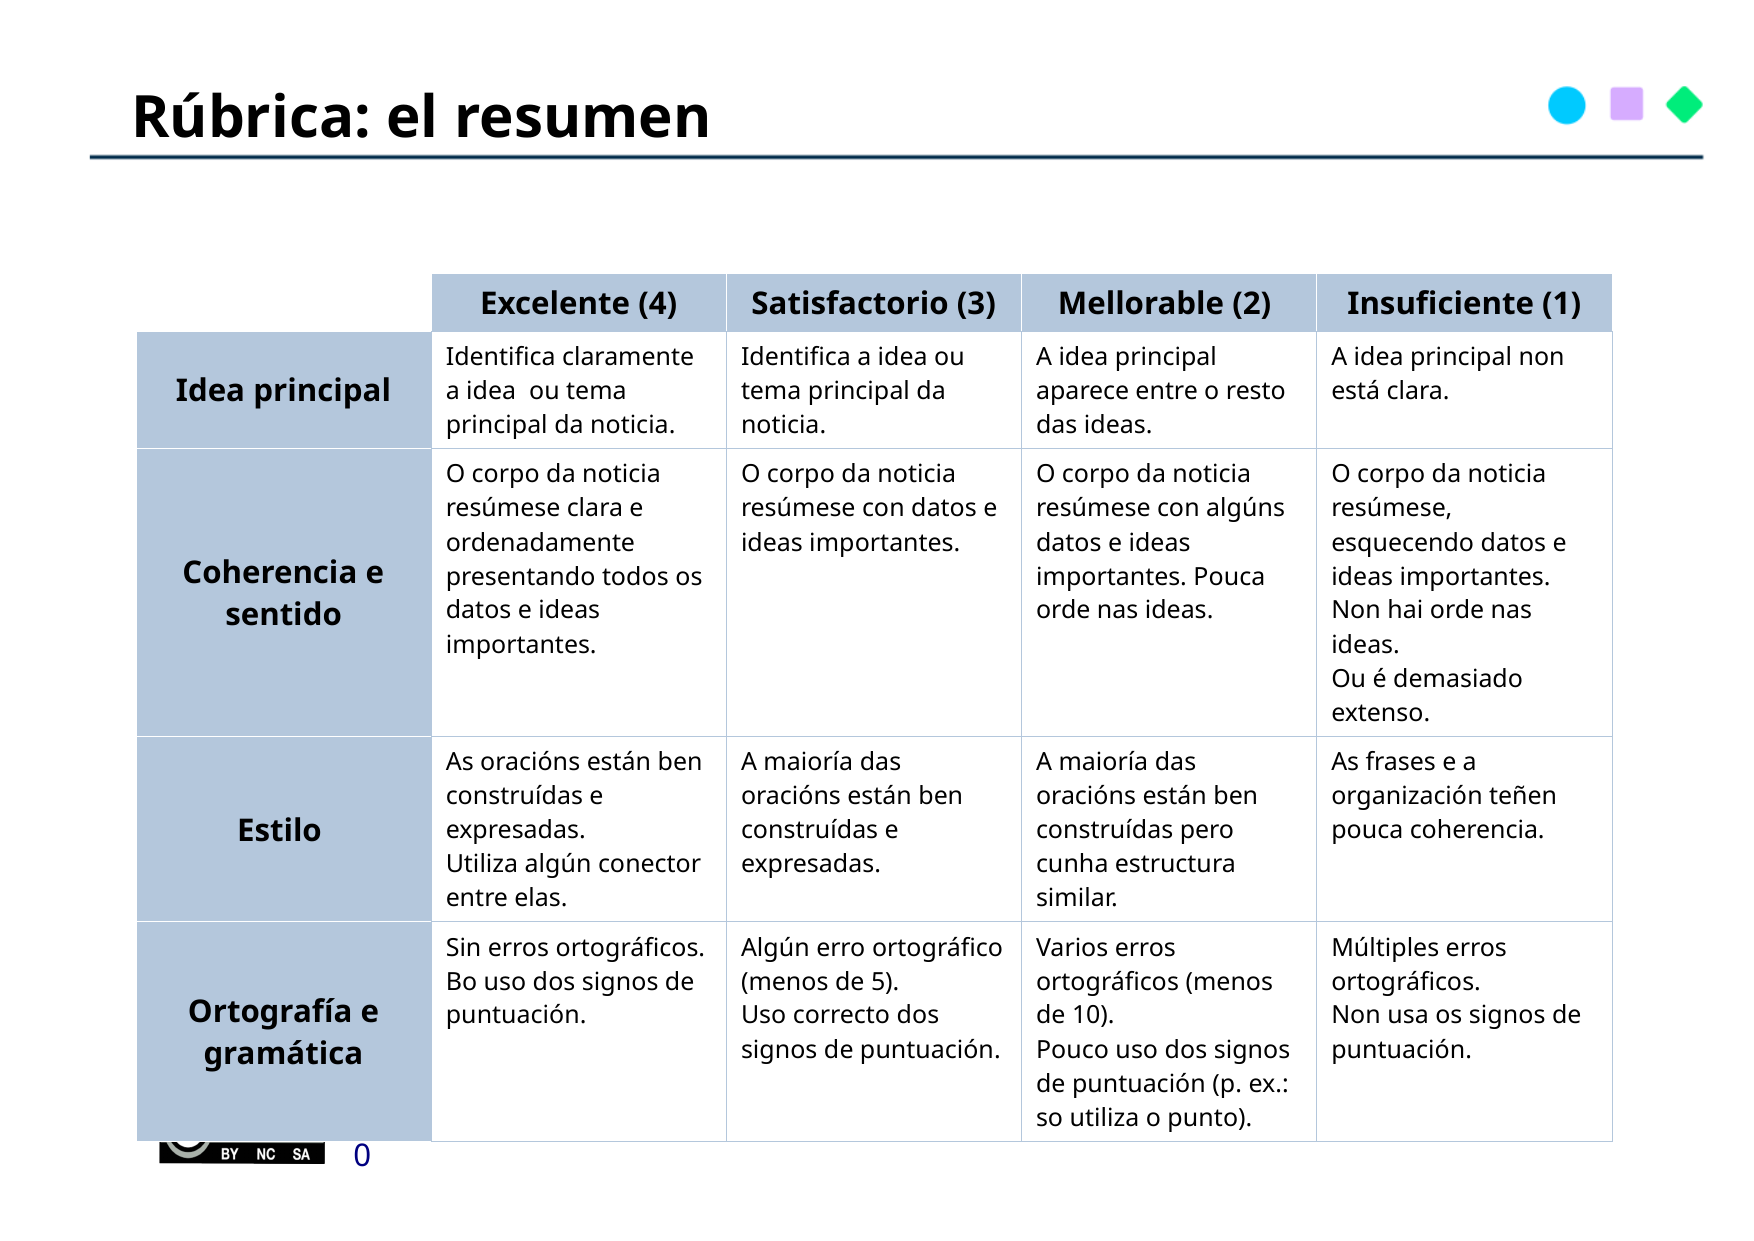

# Rúbrica: el resumen
| | Excelente (4) | Satisfactorio (3) | Mellorable (2) | Insuficiente (1) |
| --- | --- | --- | --- | --- |
| Idea principal | Identifica claramente a idea ou tema principal da noticia. | Identifica a idea ou tema principal da noticia. | A idea principal aparece entre o resto das ideas. | A idea principal non está clara. |
| Coherencia e sentido | O corpo da noticia resúmese clara e ordenadamente presentando todos os datos e ideas importantes. | O corpo da noticia resúmese con datos e ideas importantes. | O corpo da noticia resúmese con algúns datos e ideas importantes. Pouca orde nas ideas. | O corpo da noticia resúmese, esquecendo datos e ideas importantes. Non hai orde nas ideas. Ou é demasiado extenso. |
| Estilo | As oracións están ben construídas e expresadas. Utiliza algún conector entre elas. | A maioría das oracións están ben construídas e expresadas. | A maioría das oracións están ben construídas pero cunha estructura similar. | As frases e a organización teñen pouca coherencia. |
| Ortografía e gramática | Sin erros ortográficos. Bo uso dos signos de puntuación. | Algún erro ortográfico (menos de 5). Uso correcto dos signos de puntuación. | Varios erros ortográficos (menos de 10). Pouco uso dos signos de puntuación (p. ex.: so utiliza o punto). | Múltiples erros ortográficos. Non usa os signos de puntuación. |
Licenza Creative Commons Recoñecemento Non-comercial Compartir igual 4.0